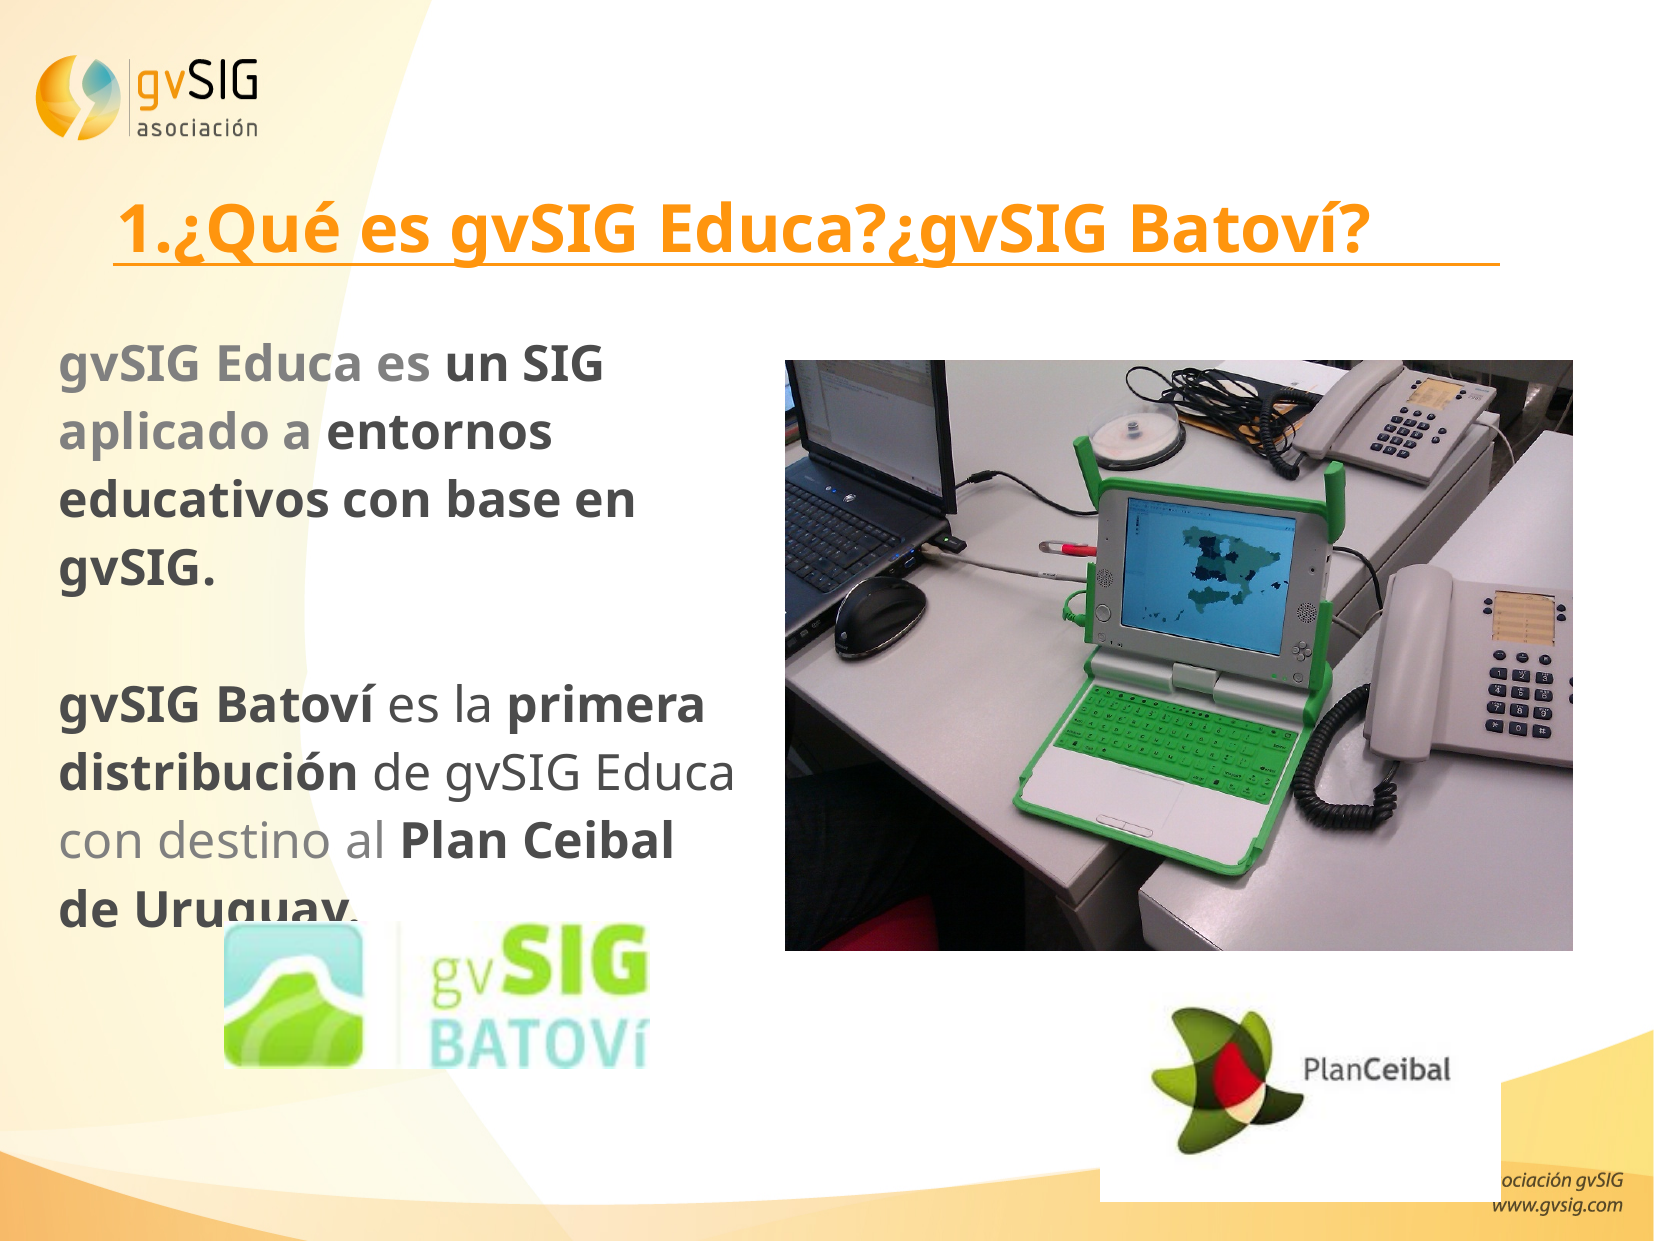

# 1.¿Qué es gvSIG Educa?¿gvSIG Batoví?
gvSIG Educa es un SIG aplicado a entornos educativos con base en gvSIG.
gvSIG Batoví es la primera distribución de gvSIG Educa con destino al Plan Ceibal de Uruguay.